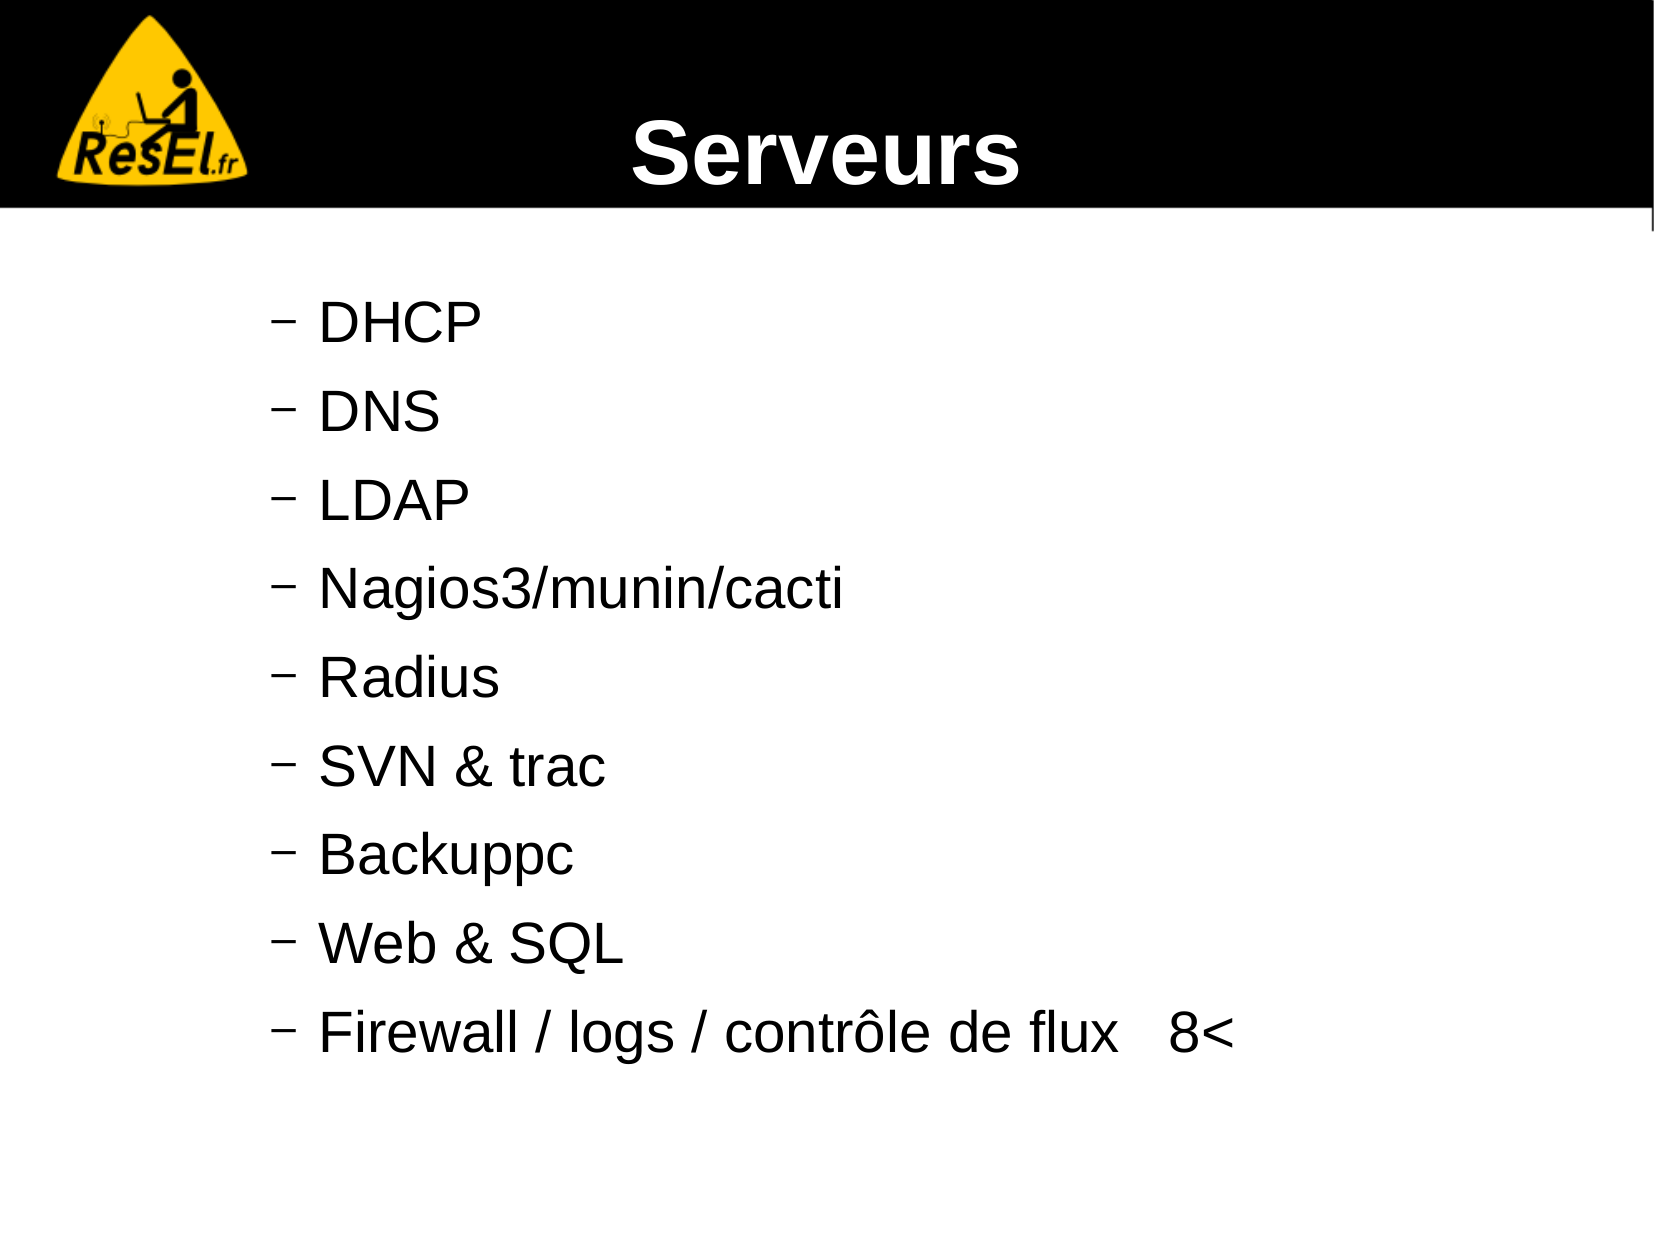

# Serveurs
DHCP
DNS
LDAP
Nagios3/munin/cacti
Radius
SVN & trac
Backuppc
Web & SQL
Firewall / logs / contrôle de flux 8<